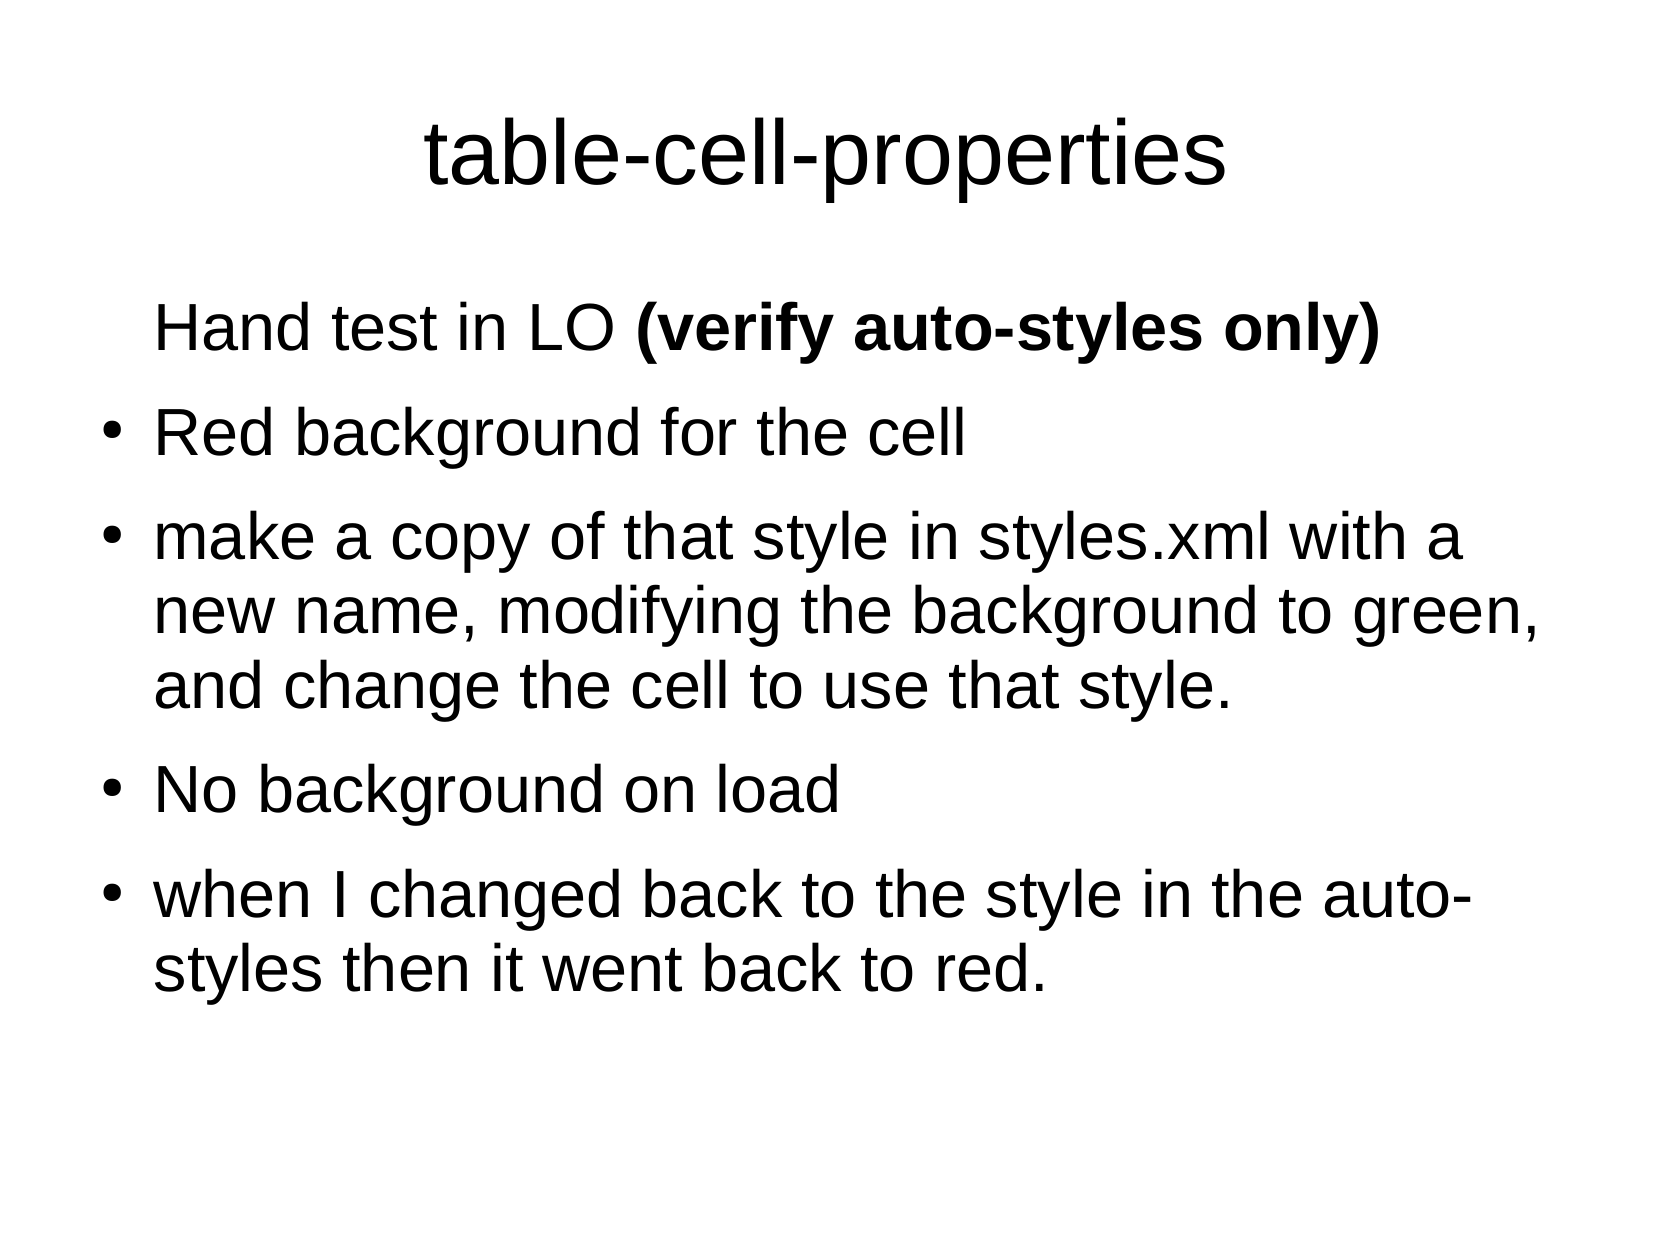

# table-cell-properties
Hand test in LO (verify auto-styles only)
Red background for the cell
make a copy of that style in styles.xml with a new name, modifying the background to green, and change the cell to use that style.
No background on load
when I changed back to the style in the auto-styles then it went back to red.